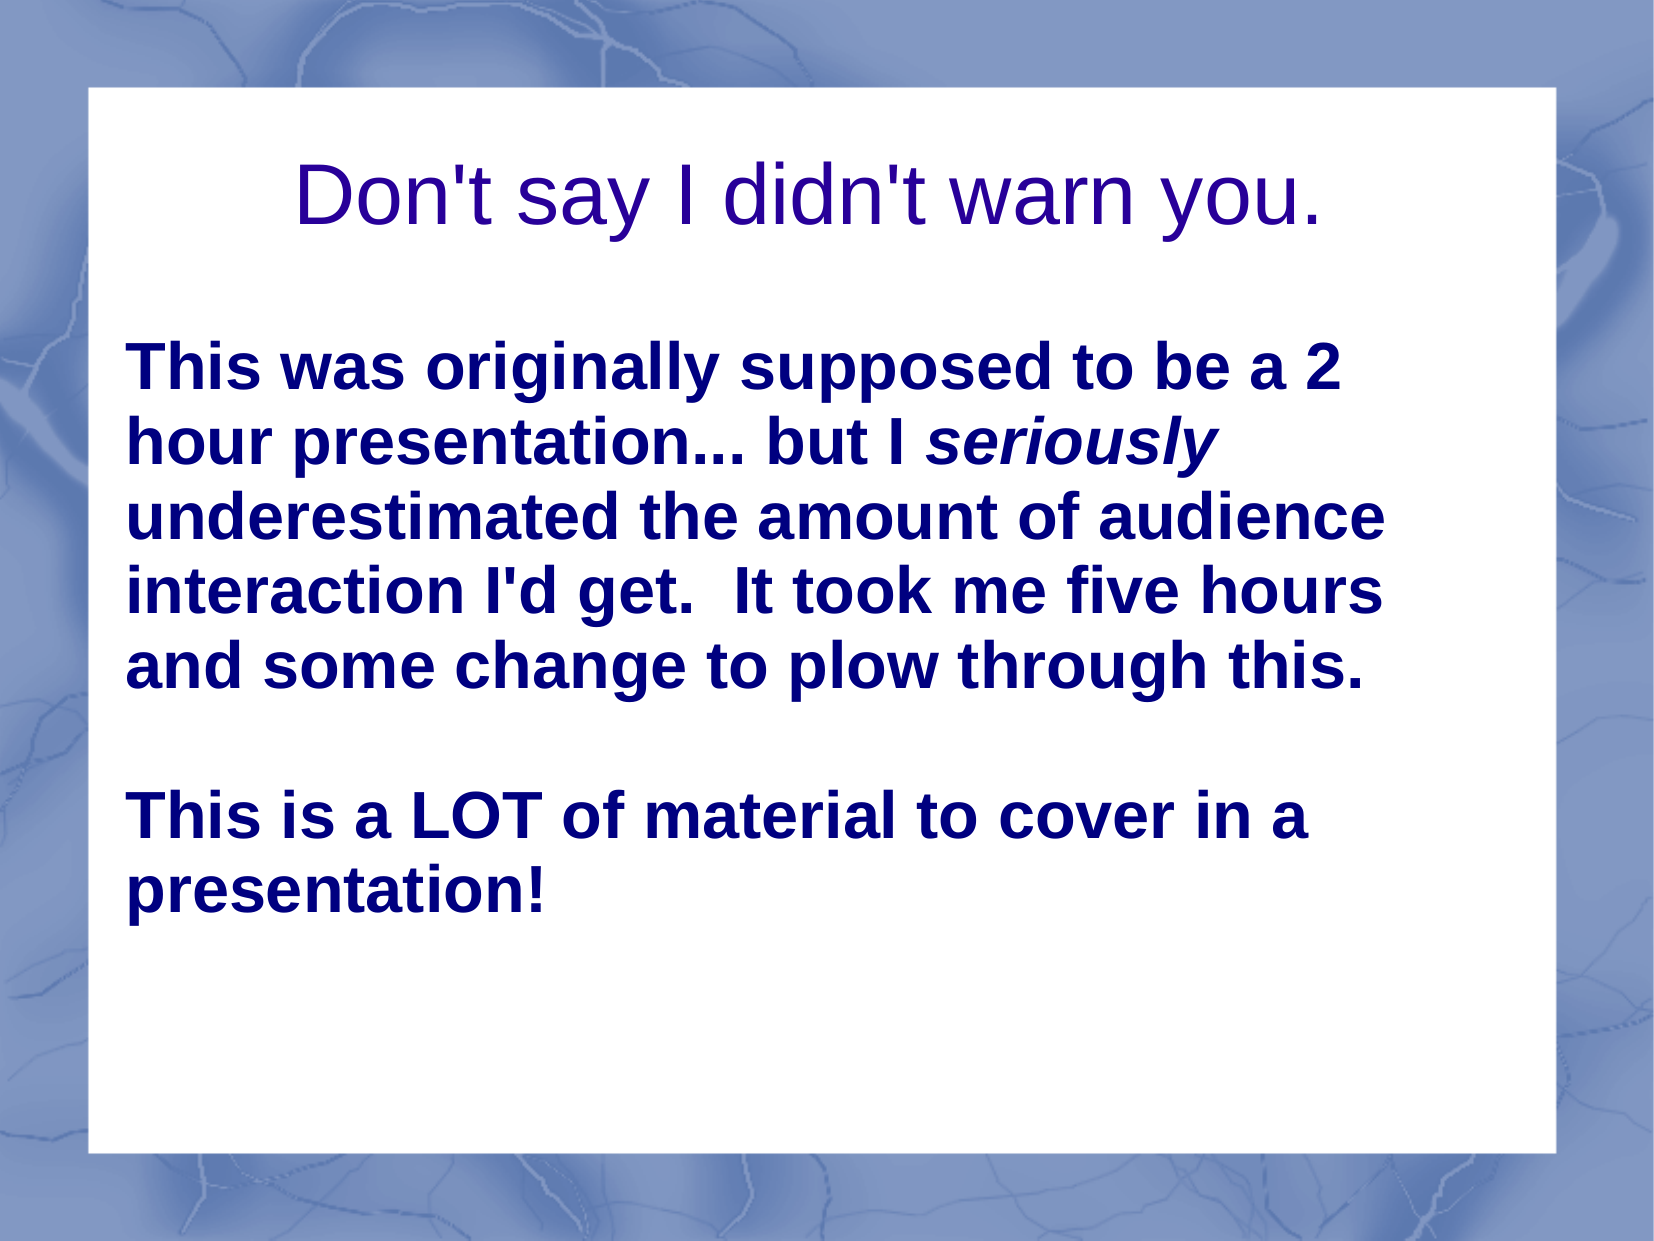

# Don't say I didn't warn you.
This was originally supposed to be a 2 hour presentation... but I seriously underestimated the amount of audience interaction I'd get. It took me five hours and some change to plow through this.
This is a LOT of material to cover in a presentation!